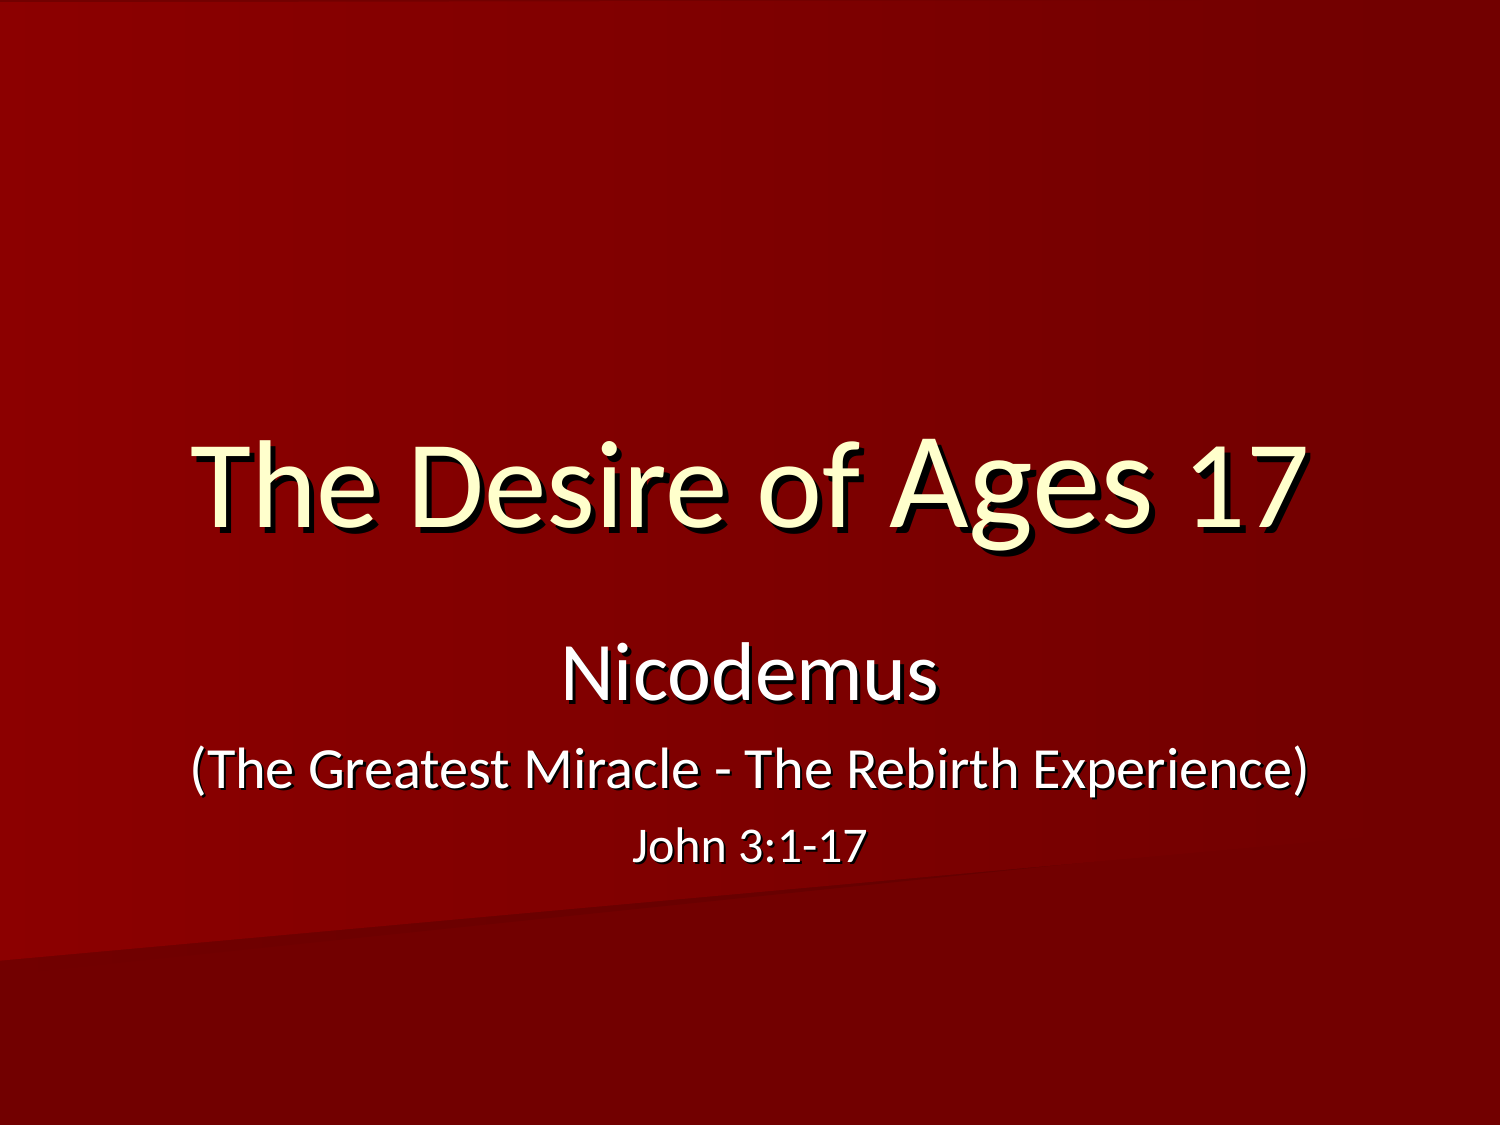

# The Desire of Ages 17
Nicodemus
(The Greatest Miracle - The Rebirth Experience)
John 3:1-17